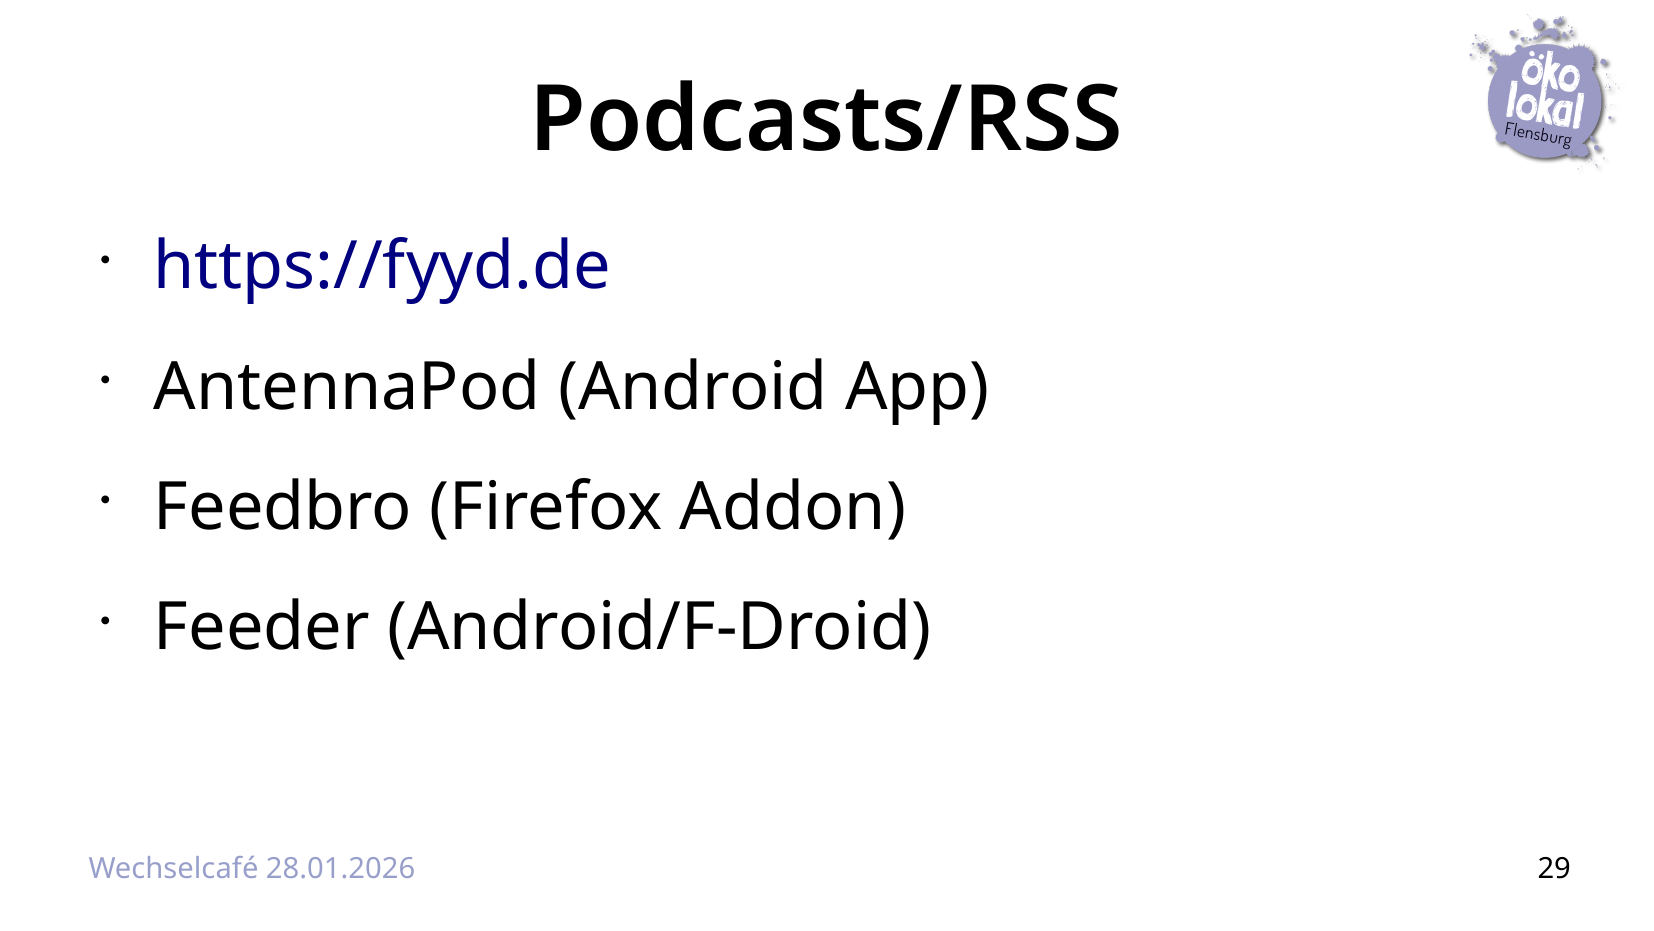

# Podcasts/RSS
https://fyyd.de
AntennaPod (Android App)
Feedbro (Firefox Addon)
Feeder (Android/F-Droid)